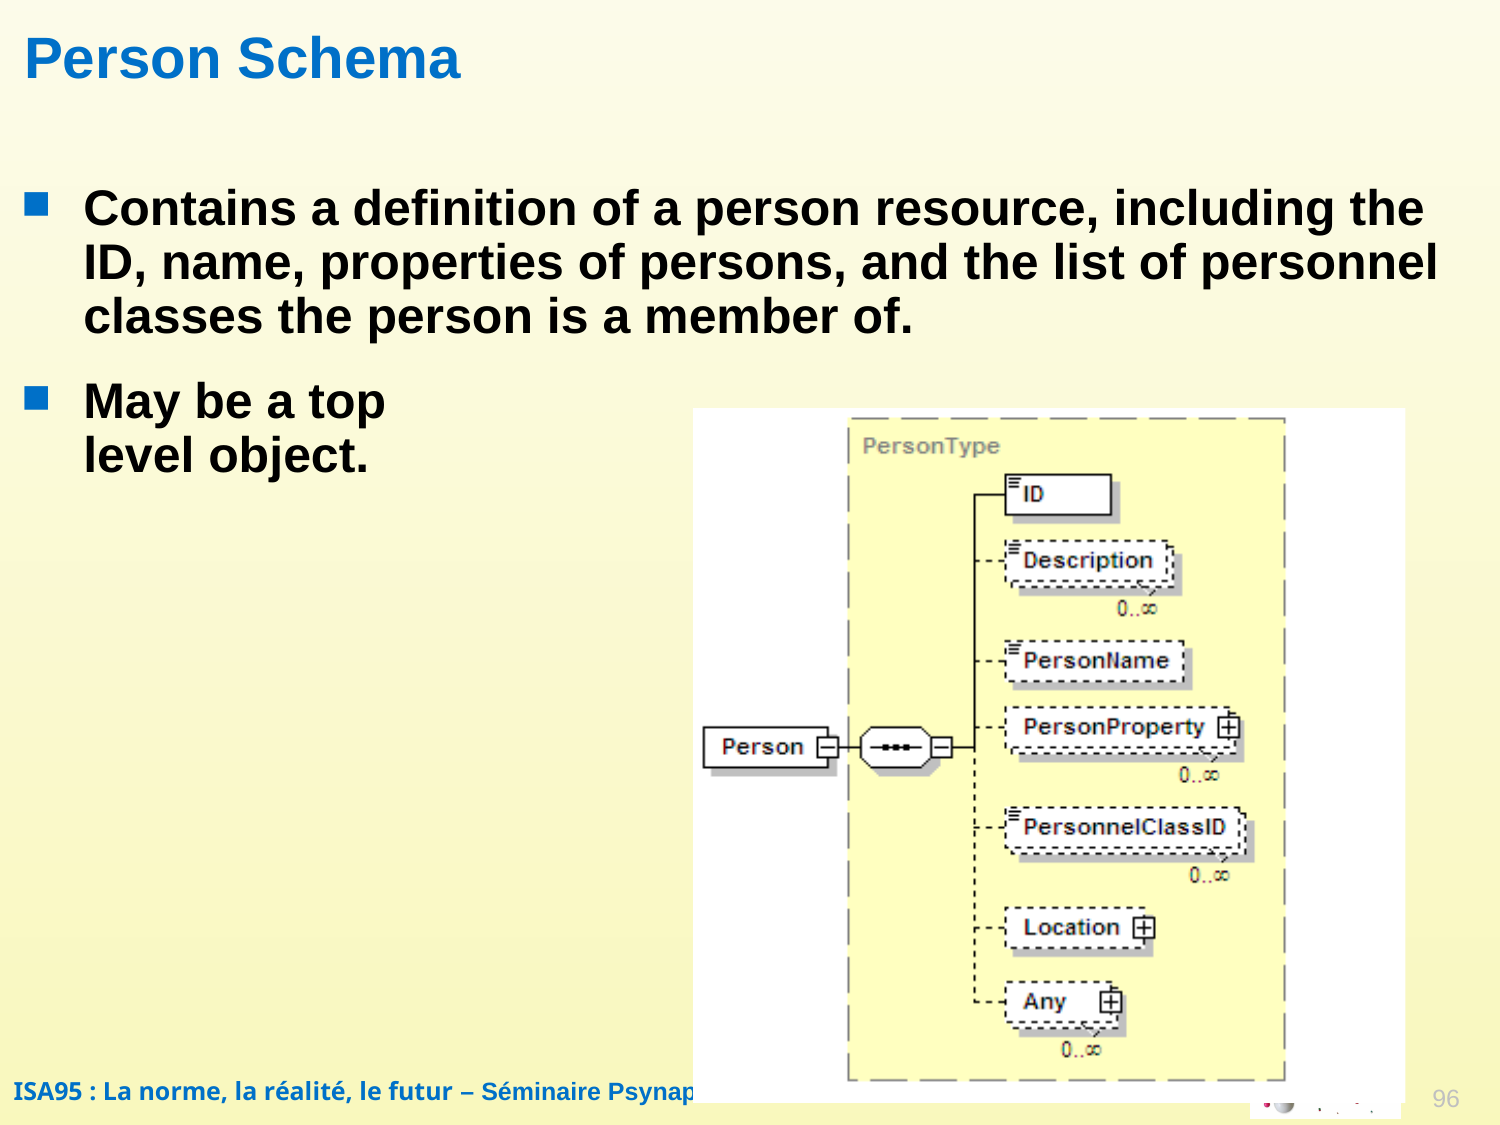

# Person Schema
Contains a definition of a person resource, including the ID, name, properties of persons, and the list of personnel classes the person is a member of.
May be a top
level object.